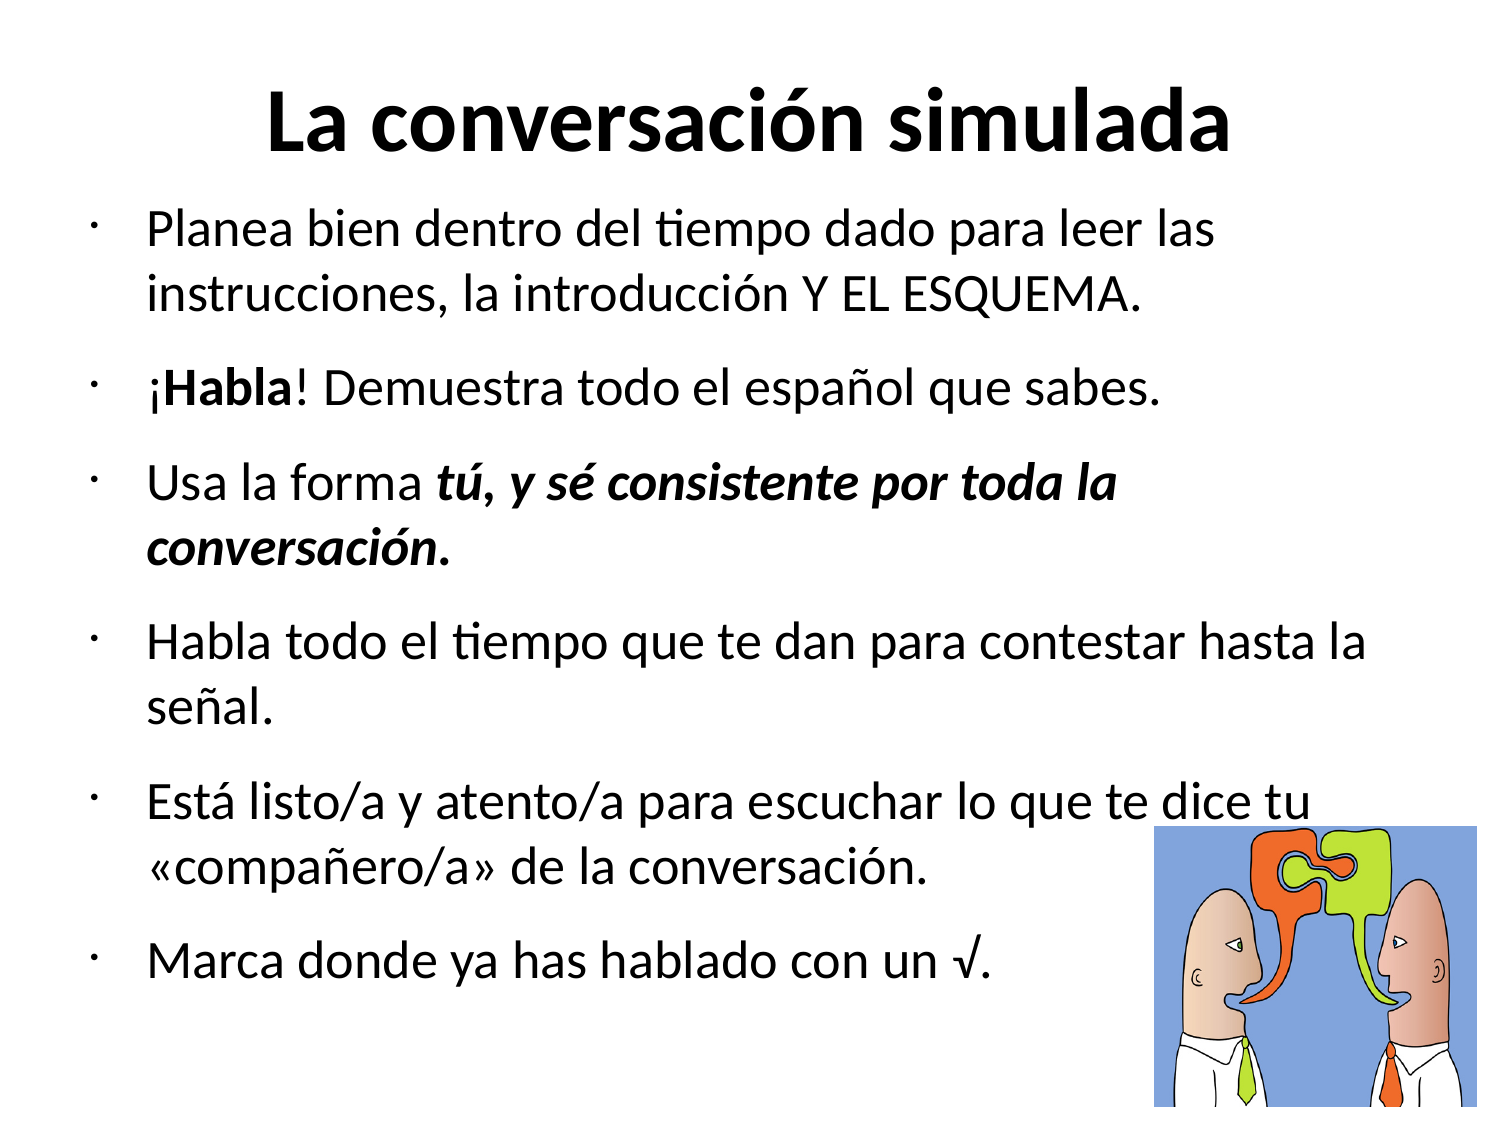

# La conversación simulada
Planea bien dentro del tiempo dado para leer las instrucciones, la introducción Y EL ESQUEMA.
¡Habla! Demuestra todo el español que sabes.
Usa la forma tú, y sé consistente por toda la conversación.
Habla todo el tiempo que te dan para contestar hasta la señal.
Está listo/a y atento/a para escuchar lo que te dice tu «compañero/a» de la conversación.
Marca donde ya has hablado con un √.